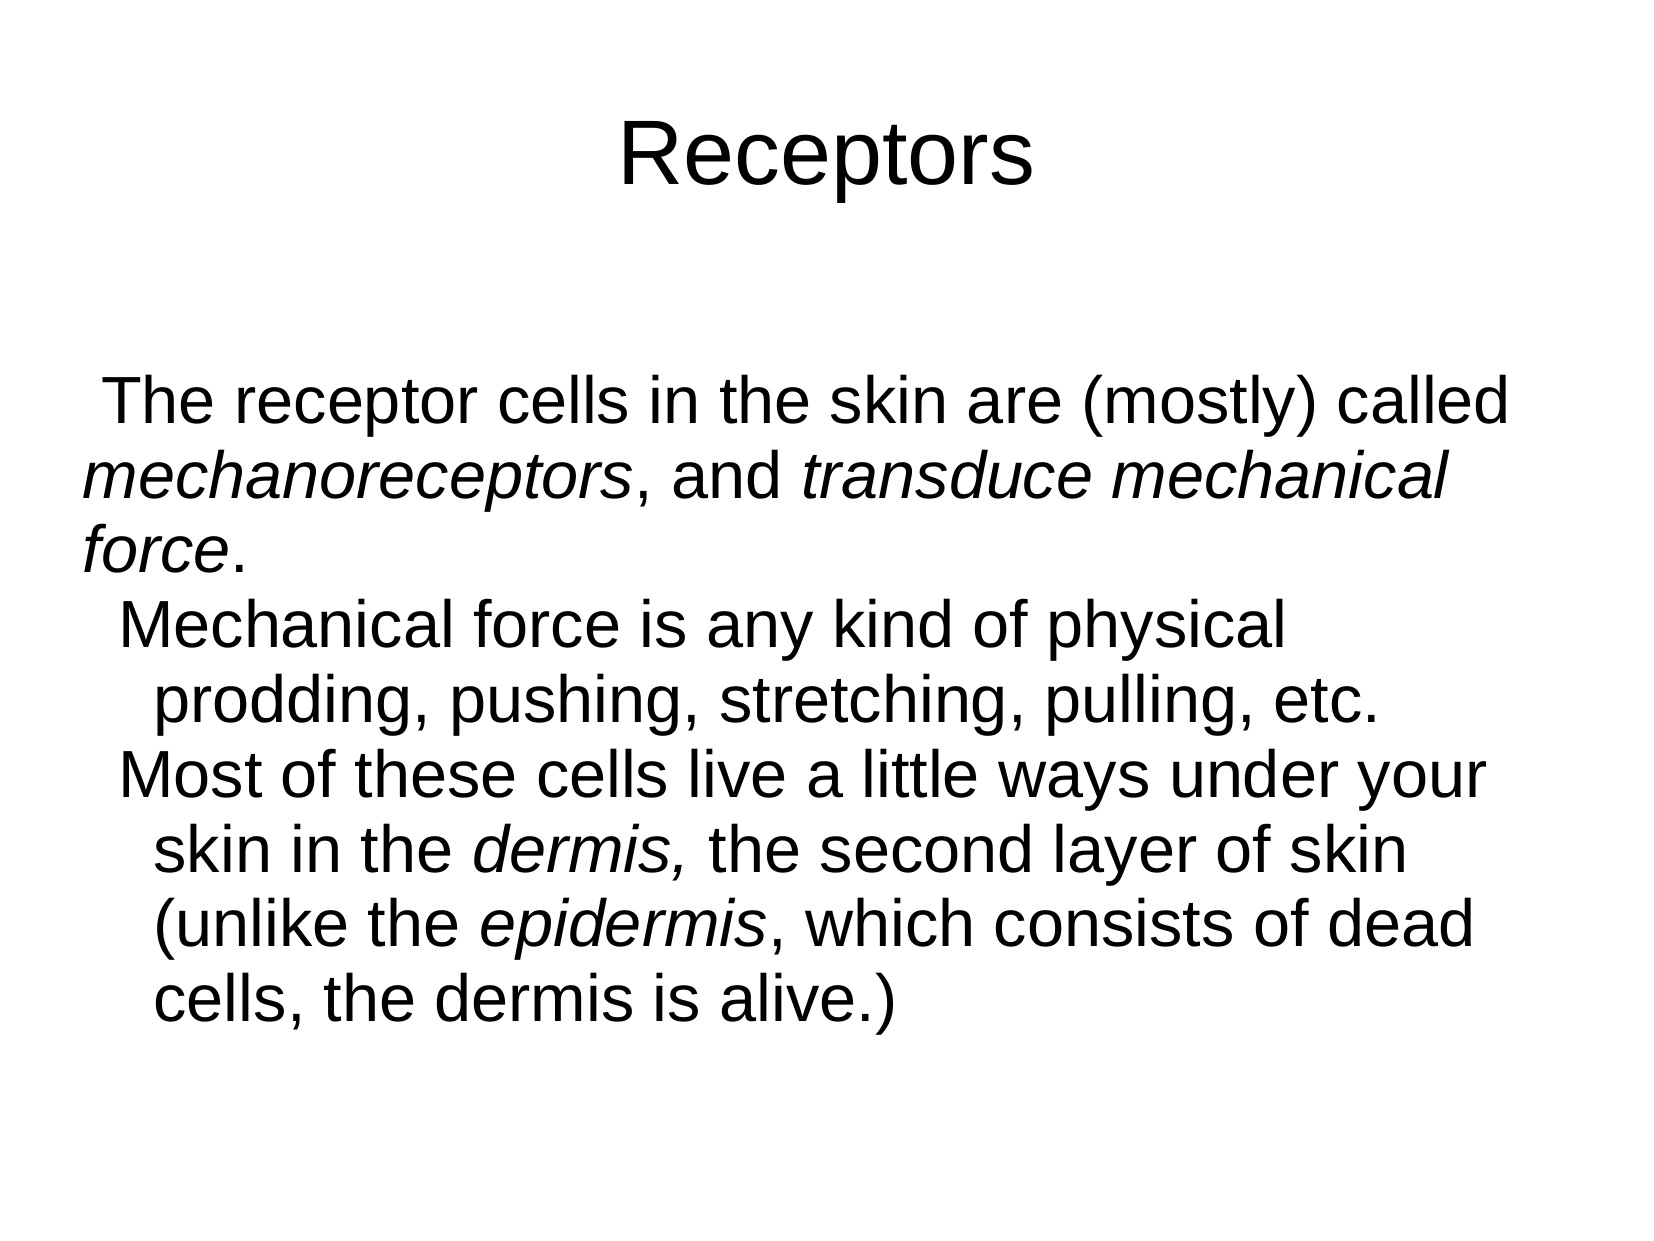

# Receptors
 The receptor cells in the skin are (mostly) called mechanoreceptors, and transduce mechanical force.
Mechanical force is any kind of physical prodding, pushing, stretching, pulling, etc.
Most of these cells live a little ways under your skin in the dermis, the second layer of skin (unlike the epidermis, which consists of dead cells, the dermis is alive.)